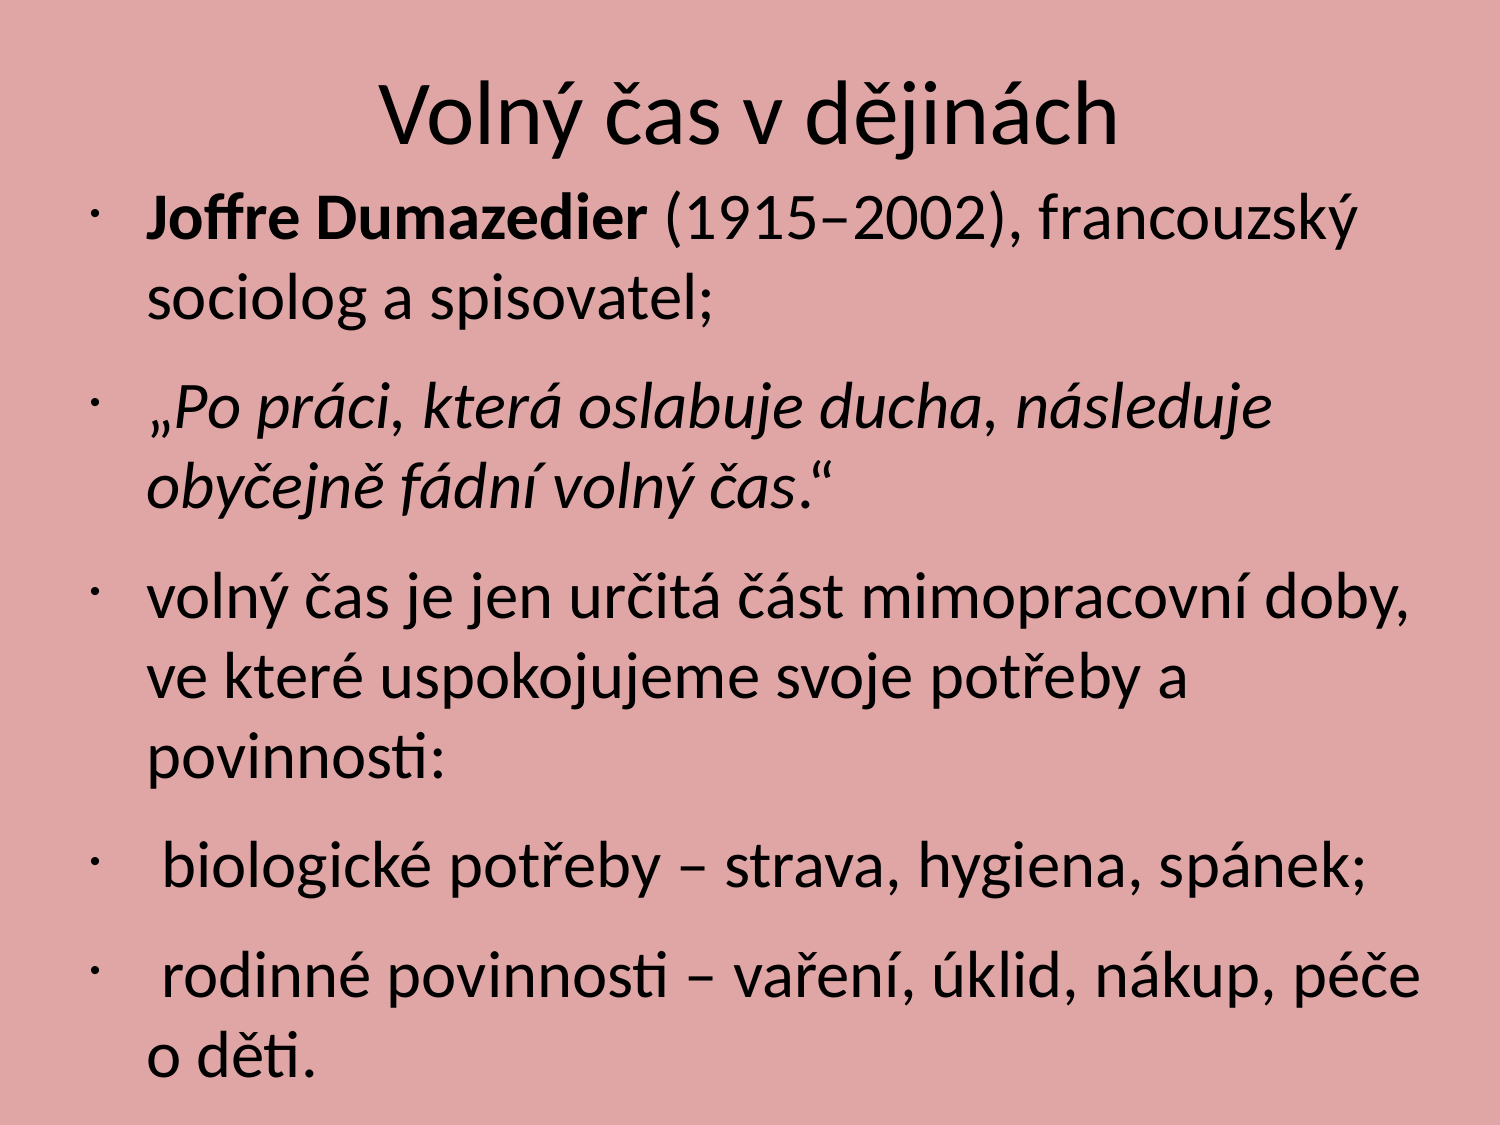

# Volný čas v dějinách
Joffre Dumazedier (1915–2002), francouzský sociolog a spisovatel;
„Po práci, která oslabuje ducha, následuje obyčejně fádní volný čas.“
volný čas je jen určitá část mimopracovní doby, ve které uspokojujeme svoje potřeby a povinnosti:
 biologické potřeby – strava, hygiena, spánek;
 rodinné povinnosti – vaření, úklid, nákup, péče
o děti.